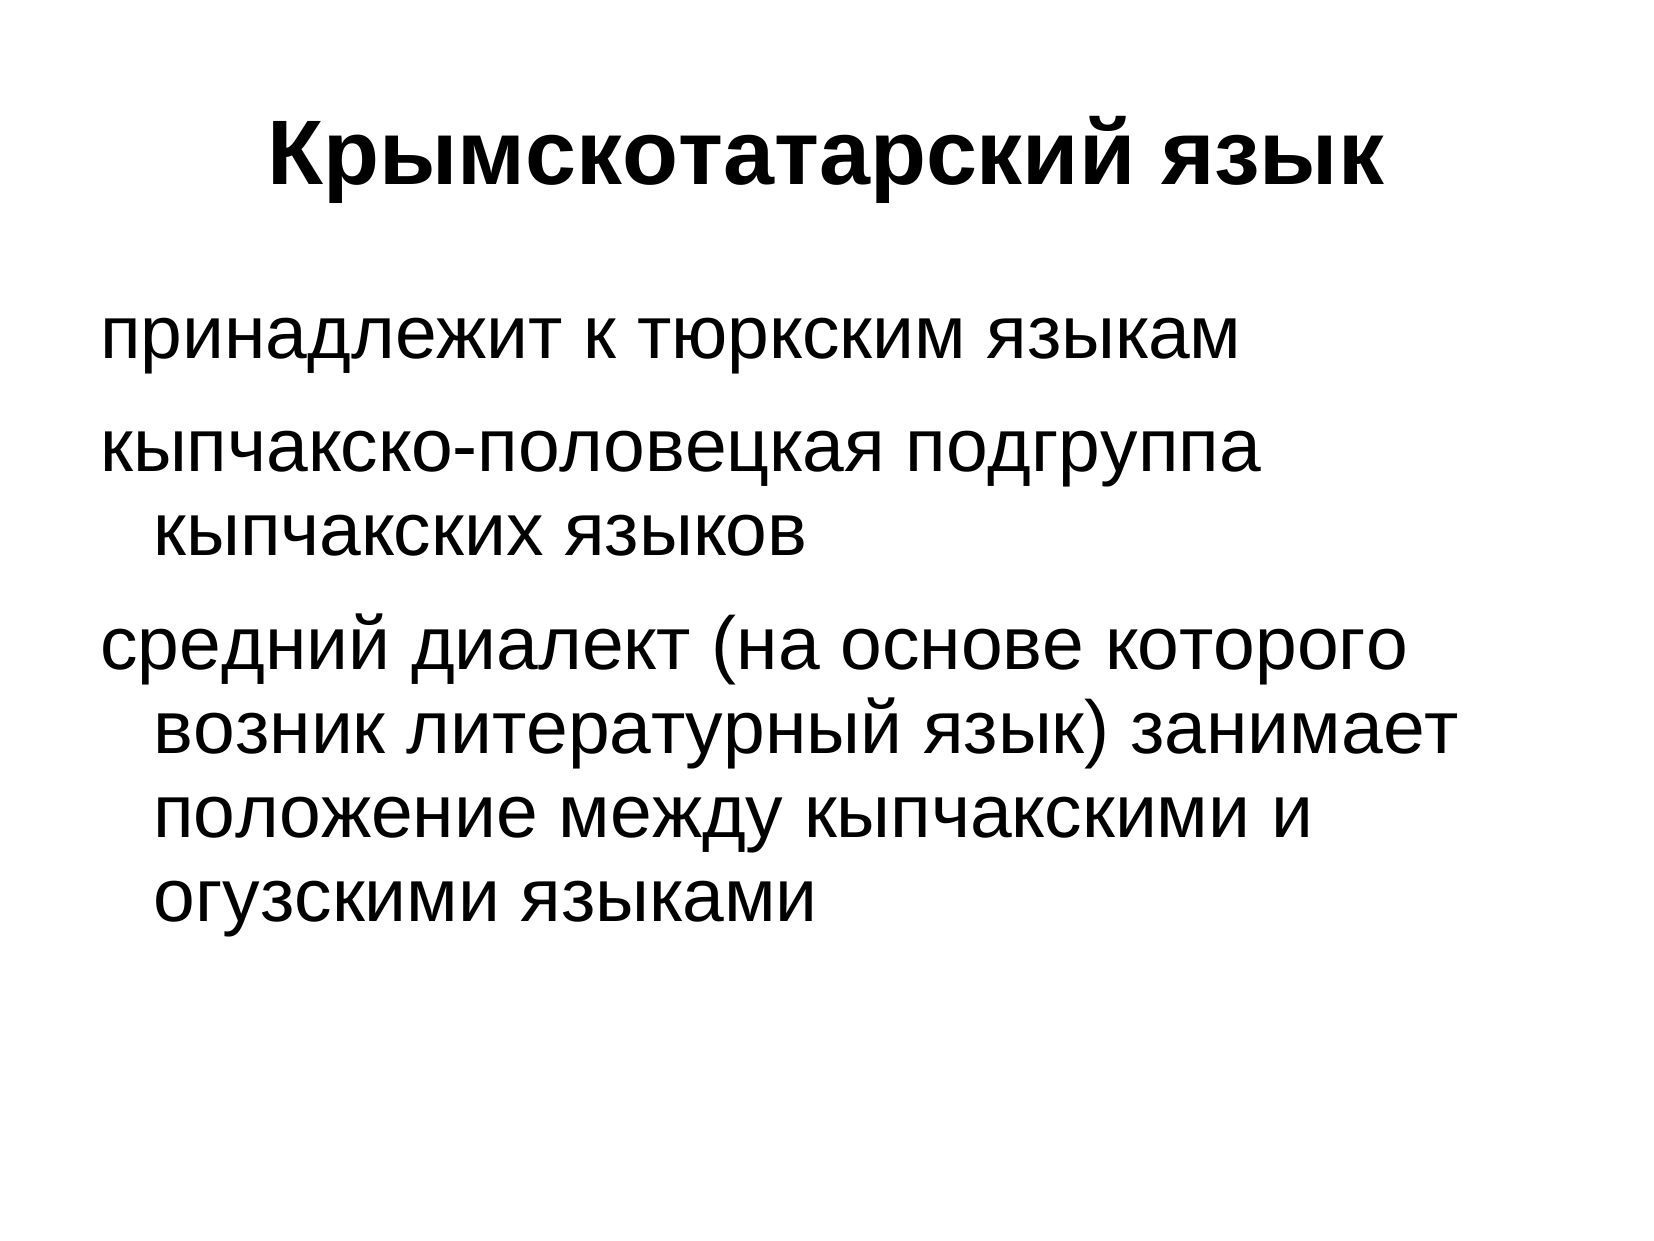

# Крымскотатарский язык
принадлежит к тюркским языкам
кыпчакско-половецкая подгруппа кыпчакских языков
средний диалект (на основе которого возник литературный язык) занимает положение между кыпчакскими и огузскими языками